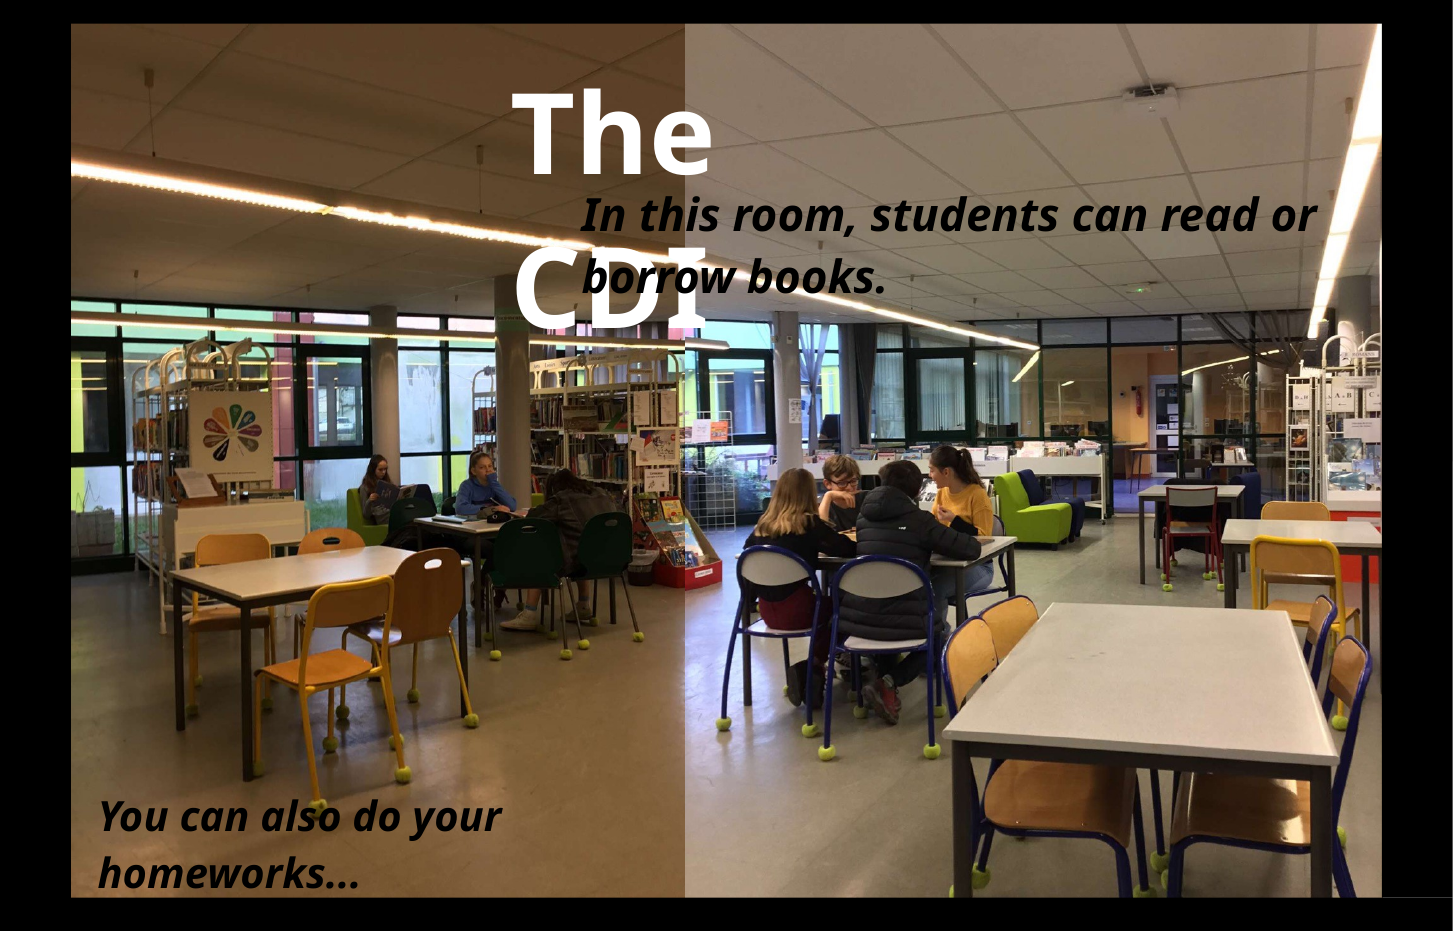

The CDI
In this room, students can read or borrow books.
You can also do your homeworks...